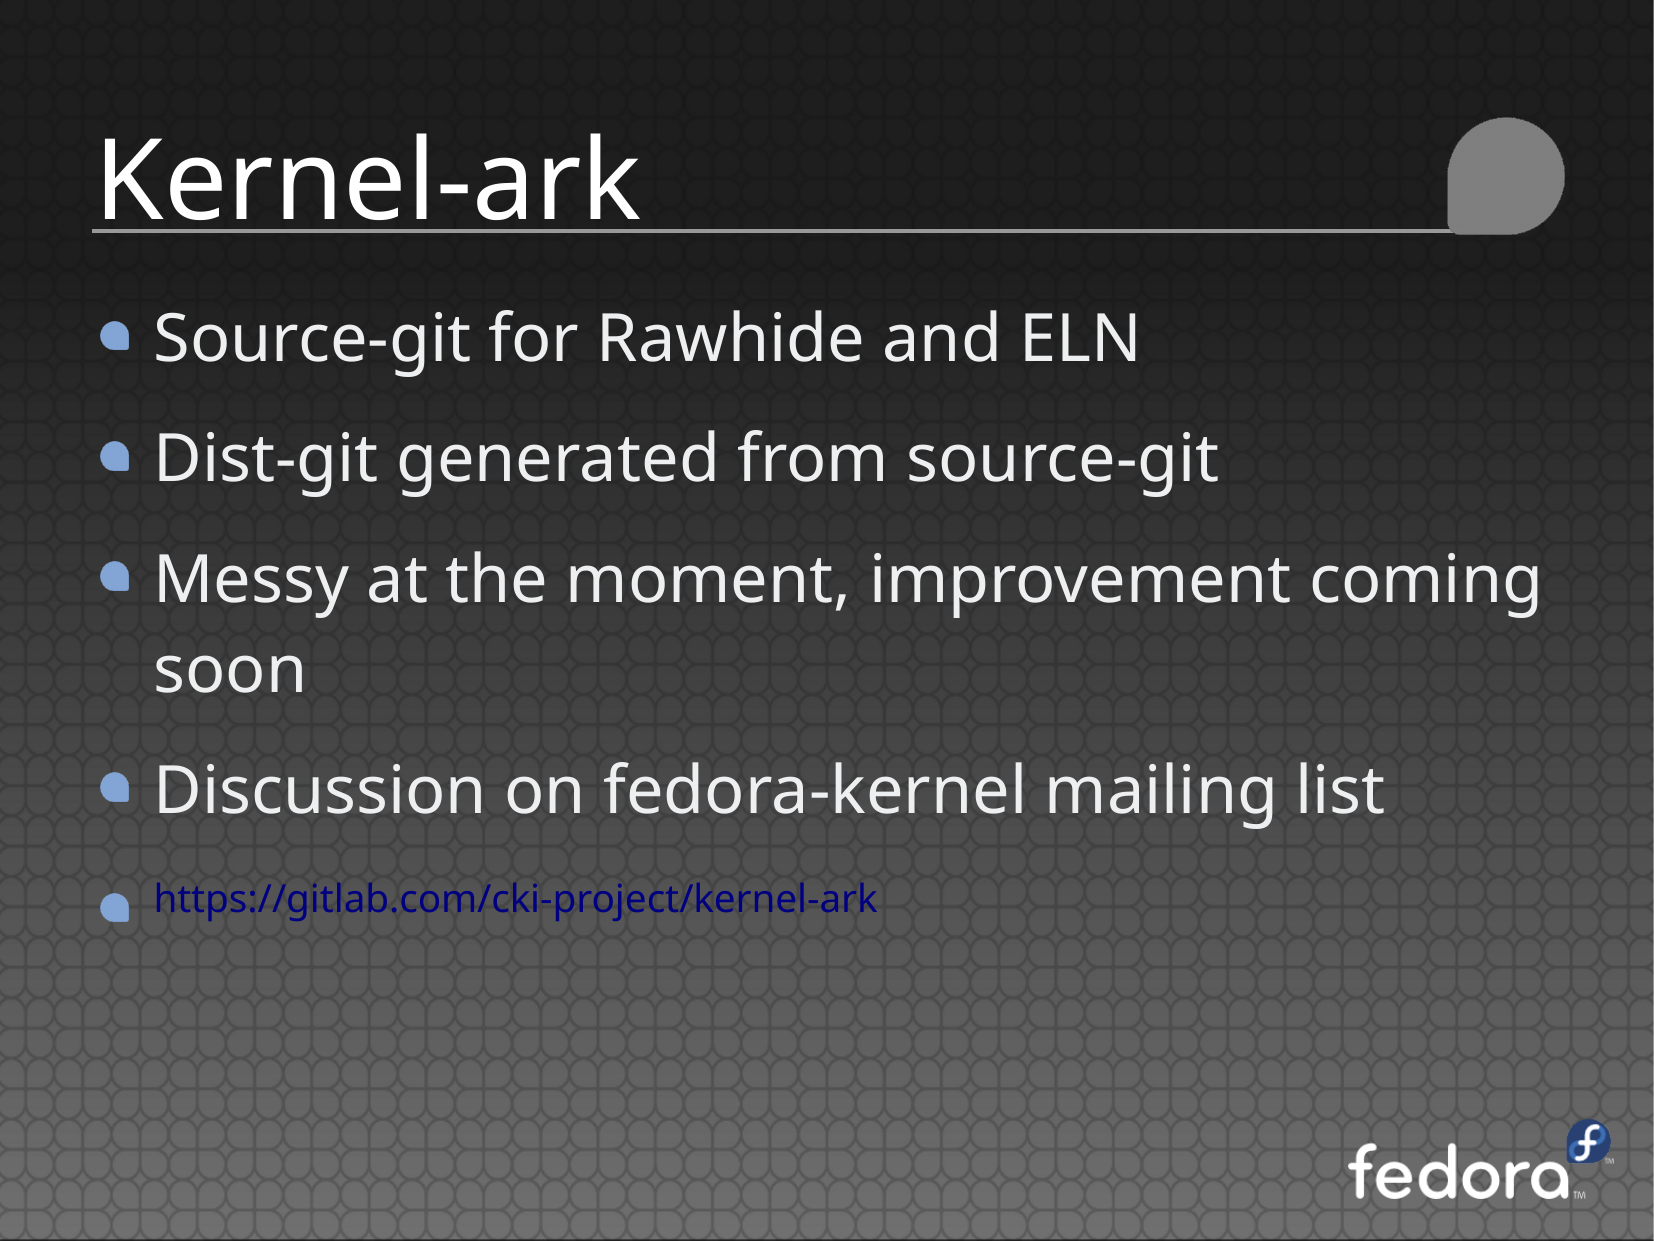

Kernel-ark
# Source-git for Rawhide and ELN
Dist-git generated from source-git
Messy at the moment, improvement coming soon
Discussion on fedora-kernel mailing list
https://gitlab.com/cki-project/kernel-ark